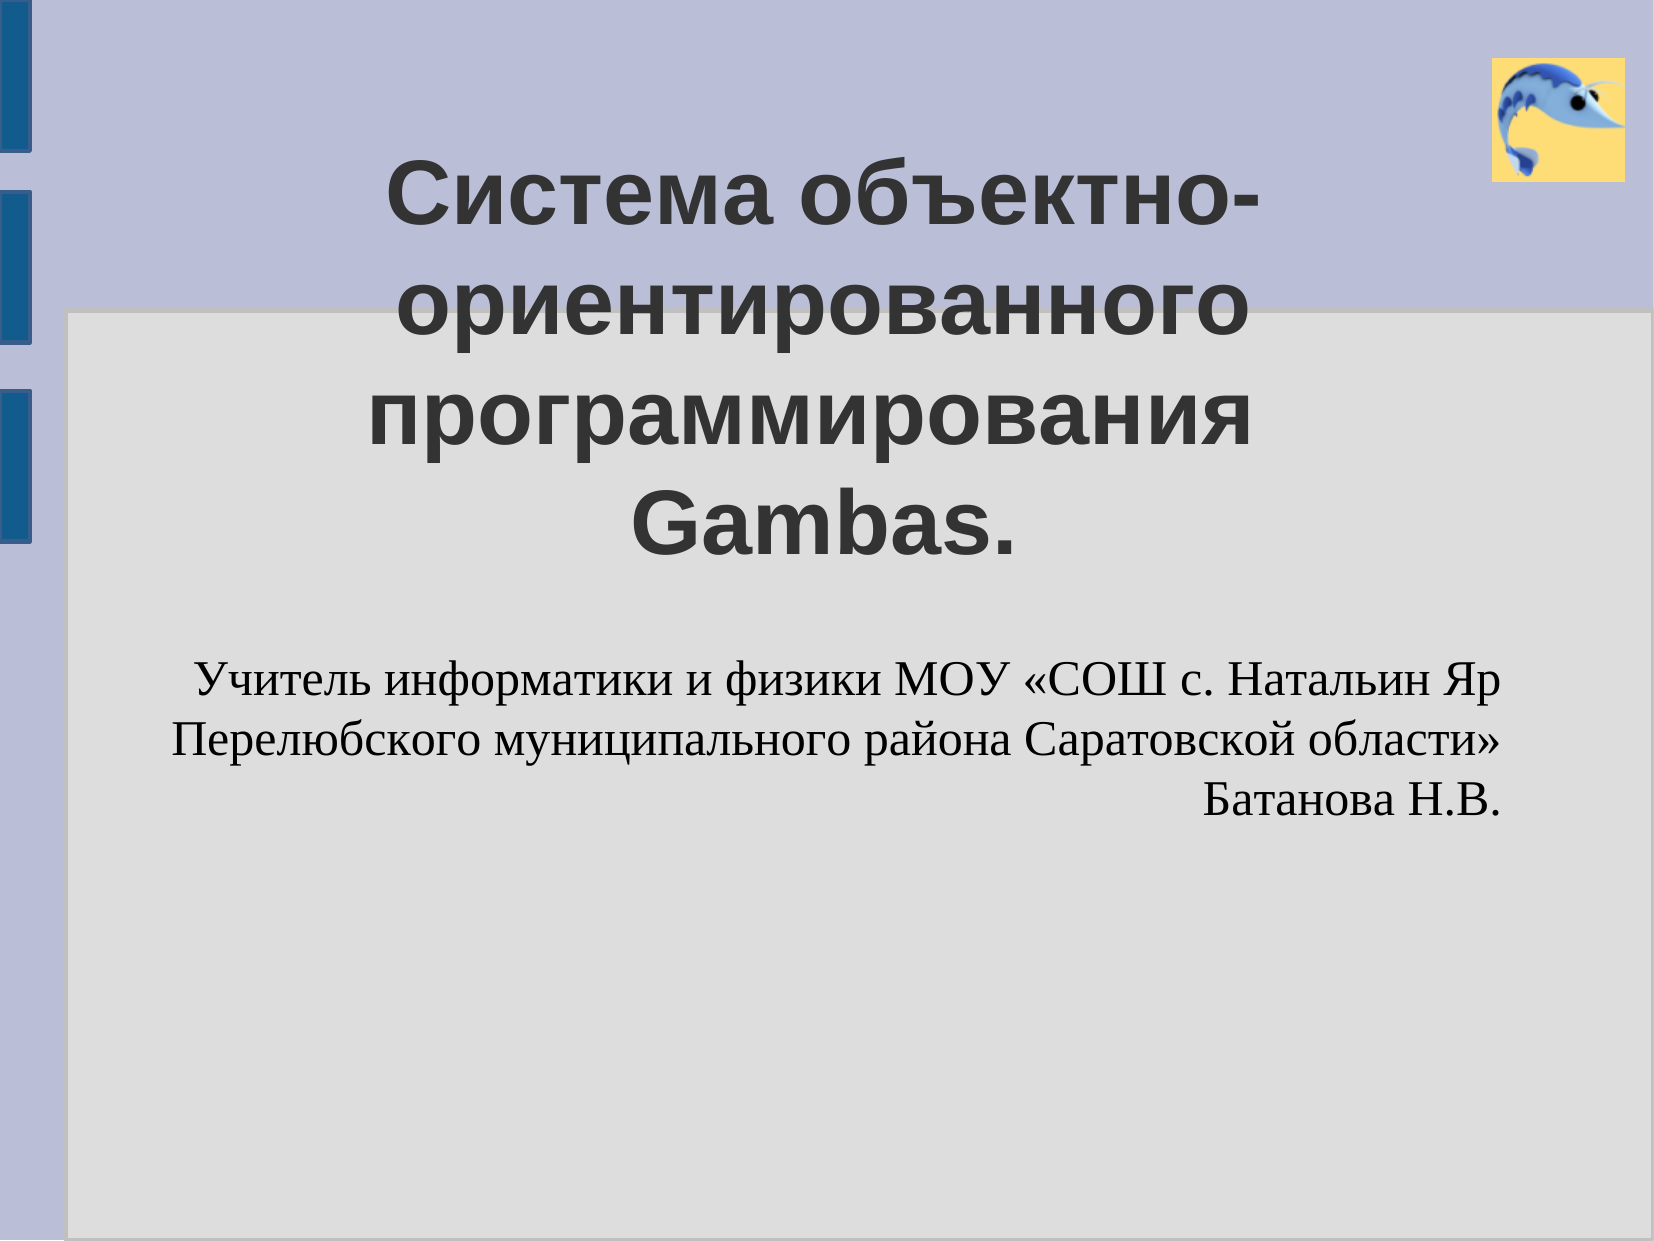

# Система объектно-ориентированного программирования Gambas.
Учитель информатики и физики МОУ «СОШ с. Натальин Яр Перелюбского муниципального района Саратовской области» Батанова Н.В.